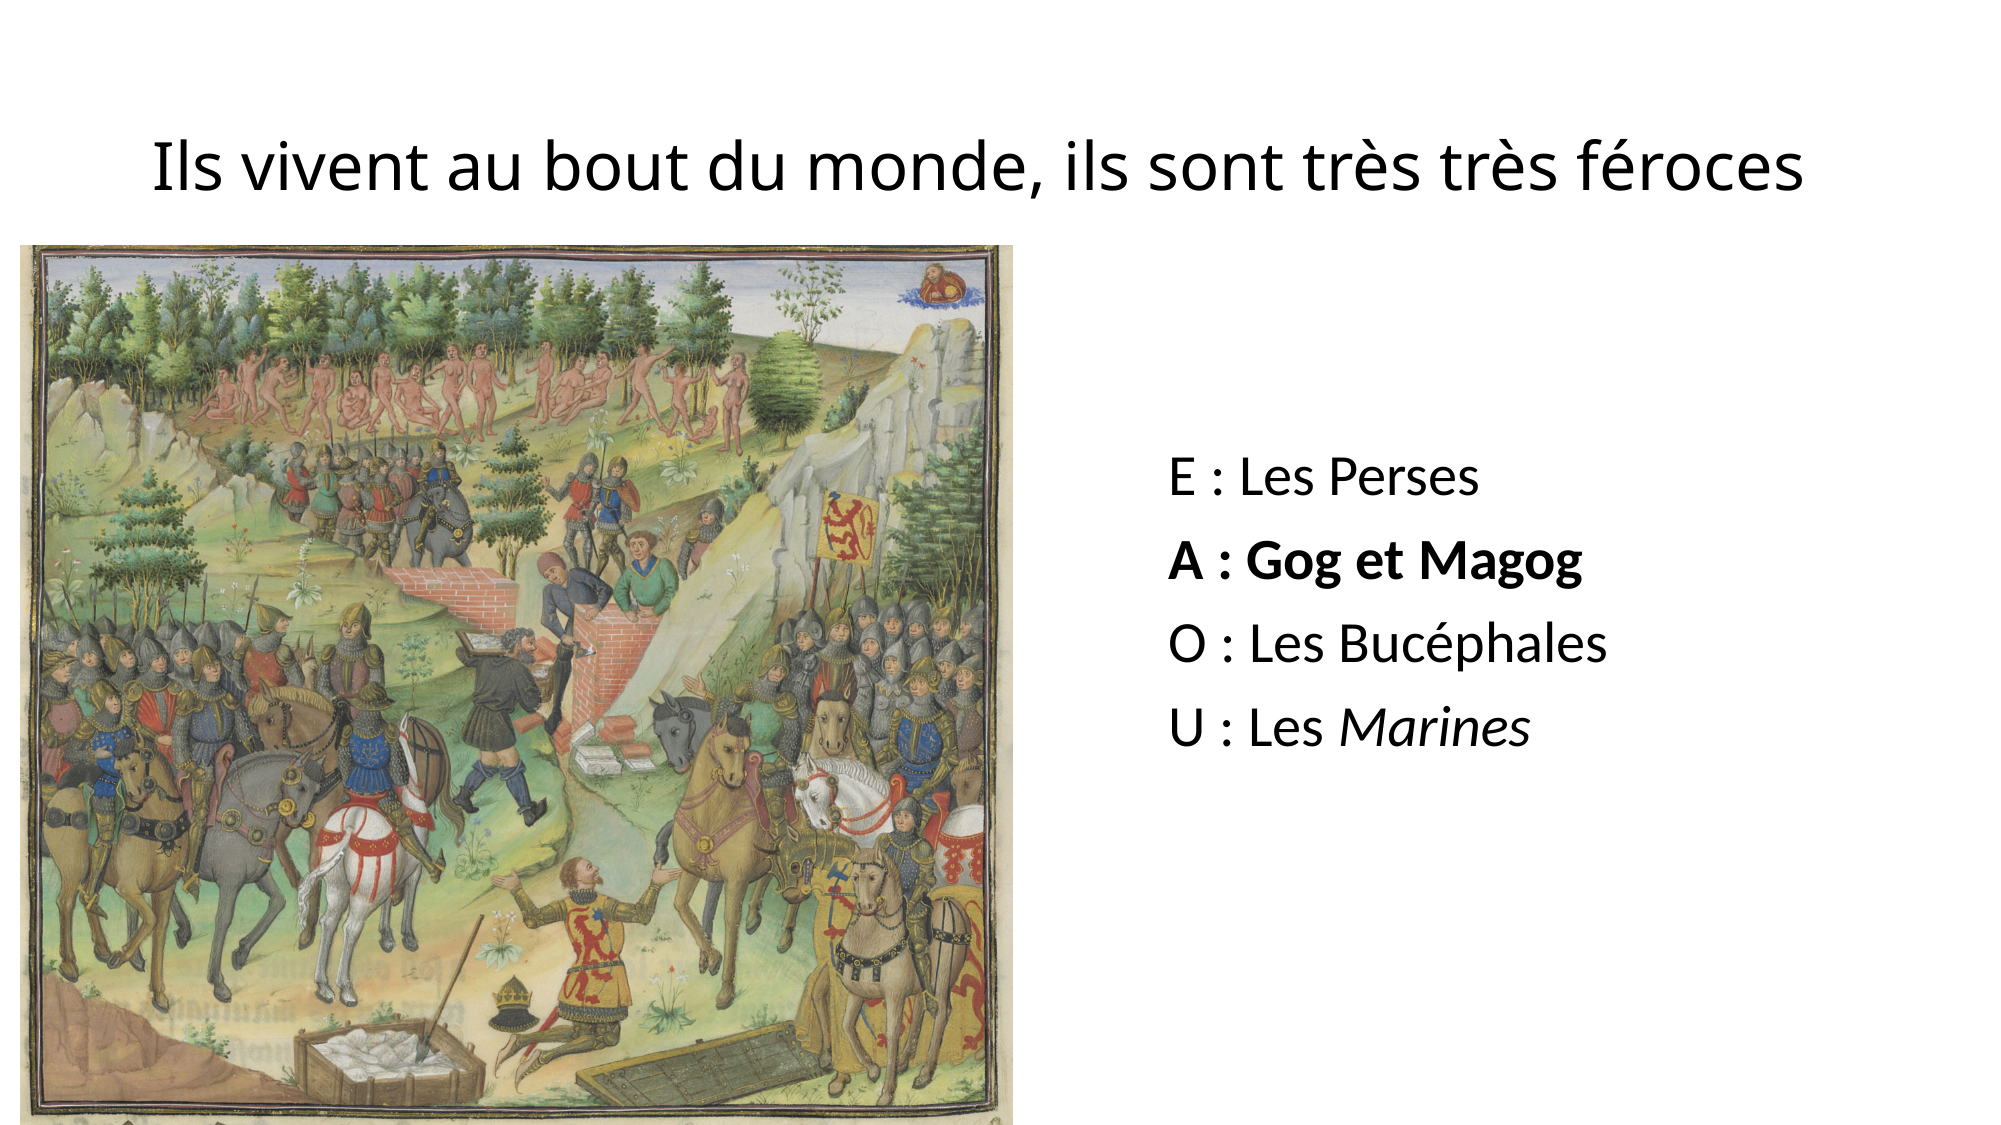

# Ils vivent au bout du monde, ils sont très très féroces
E : Les Perses
A : Gog et Magog
O : Les Bucéphales
U : Les Marines